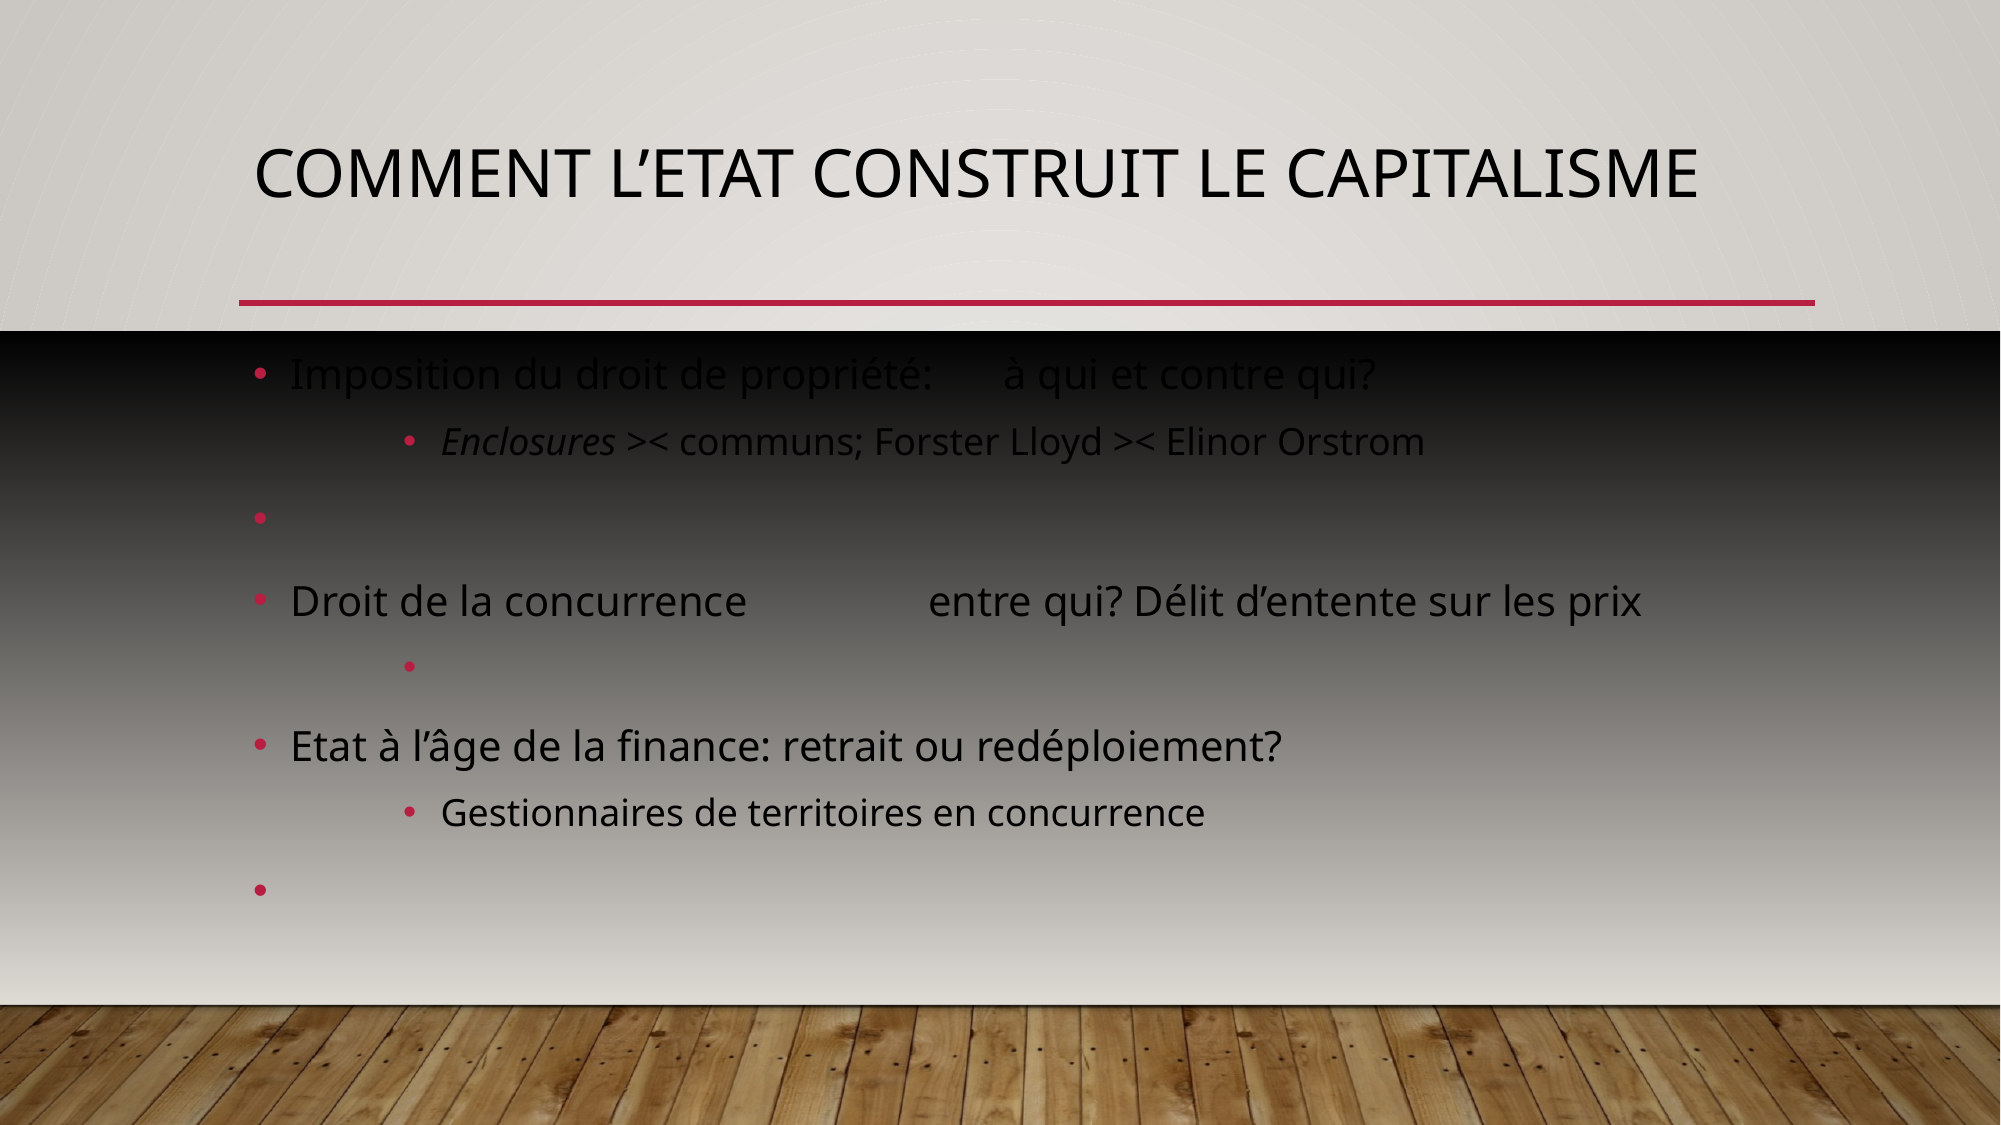

# Comment l’Etat construit le capitalisme
Imposition du droit de propriété: 	à qui et contre qui?
Enclosures >< communs; Forster Lloyd >< Elinor Orstrom
Droit de la concurrence			entre qui? Délit d’entente sur les prix
Etat à l’âge de la finance: retrait ou redéploiement?
Gestionnaires de territoires en concurrence